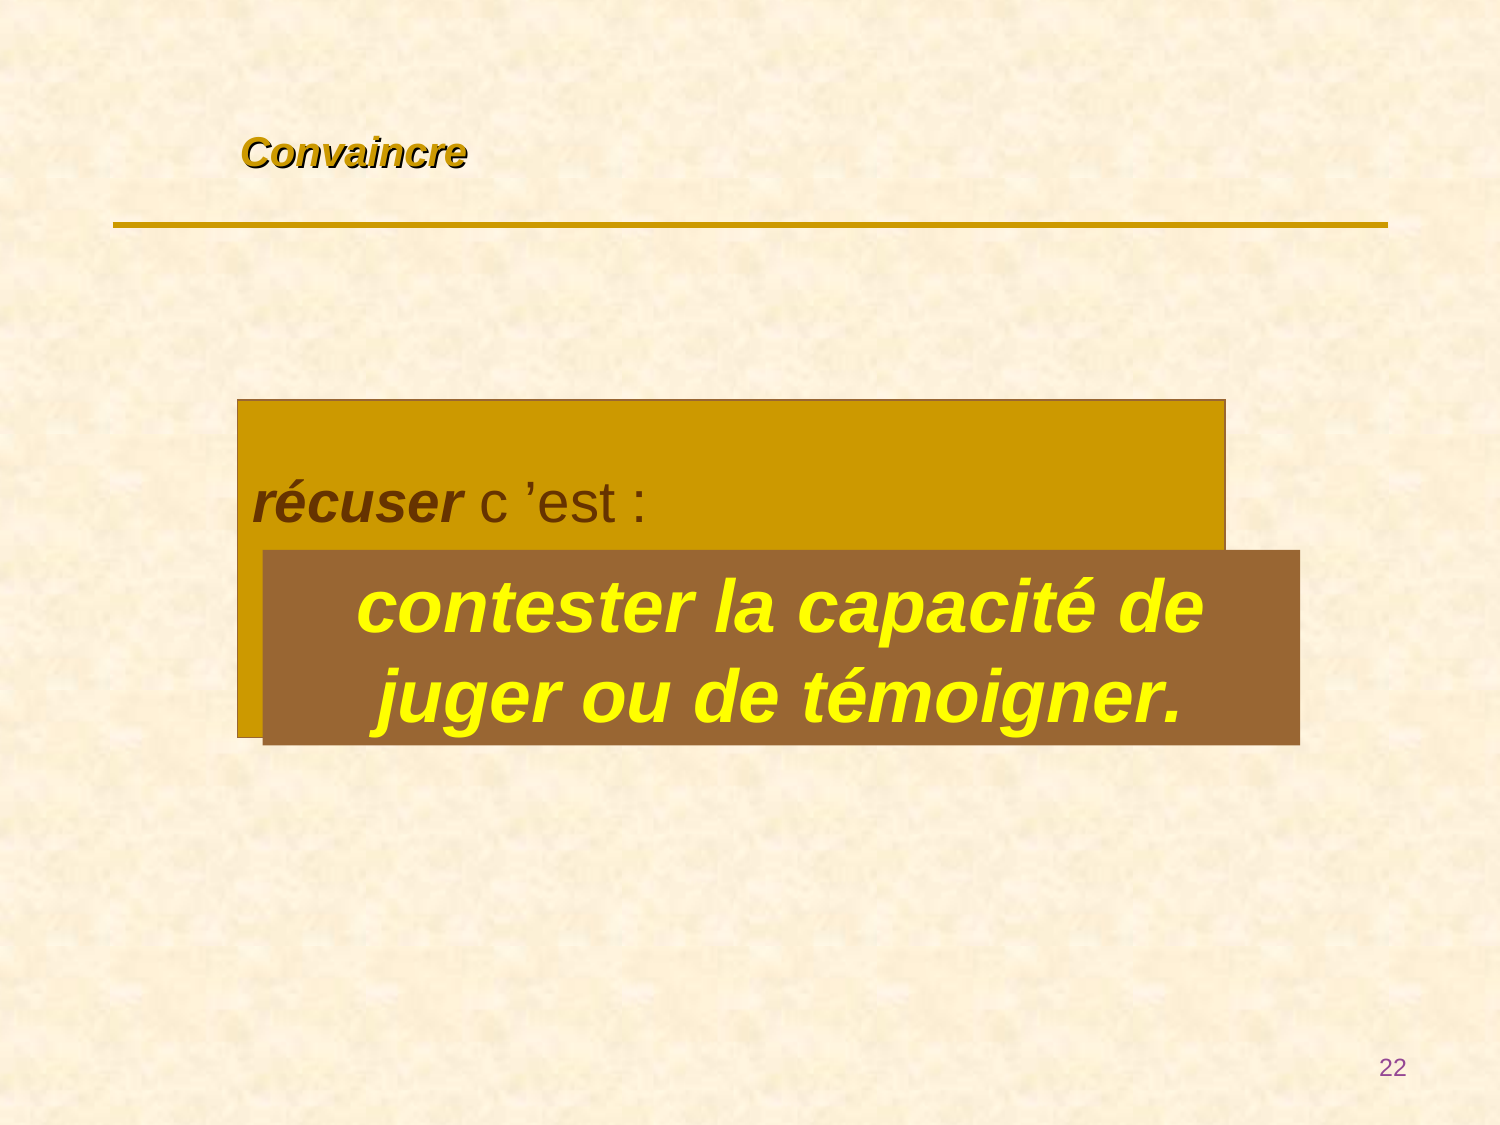

Convaincre
récuser c ’est :
 avouer	délaisser	contester	?
contester la capacité de juger ou de témoigner.
22